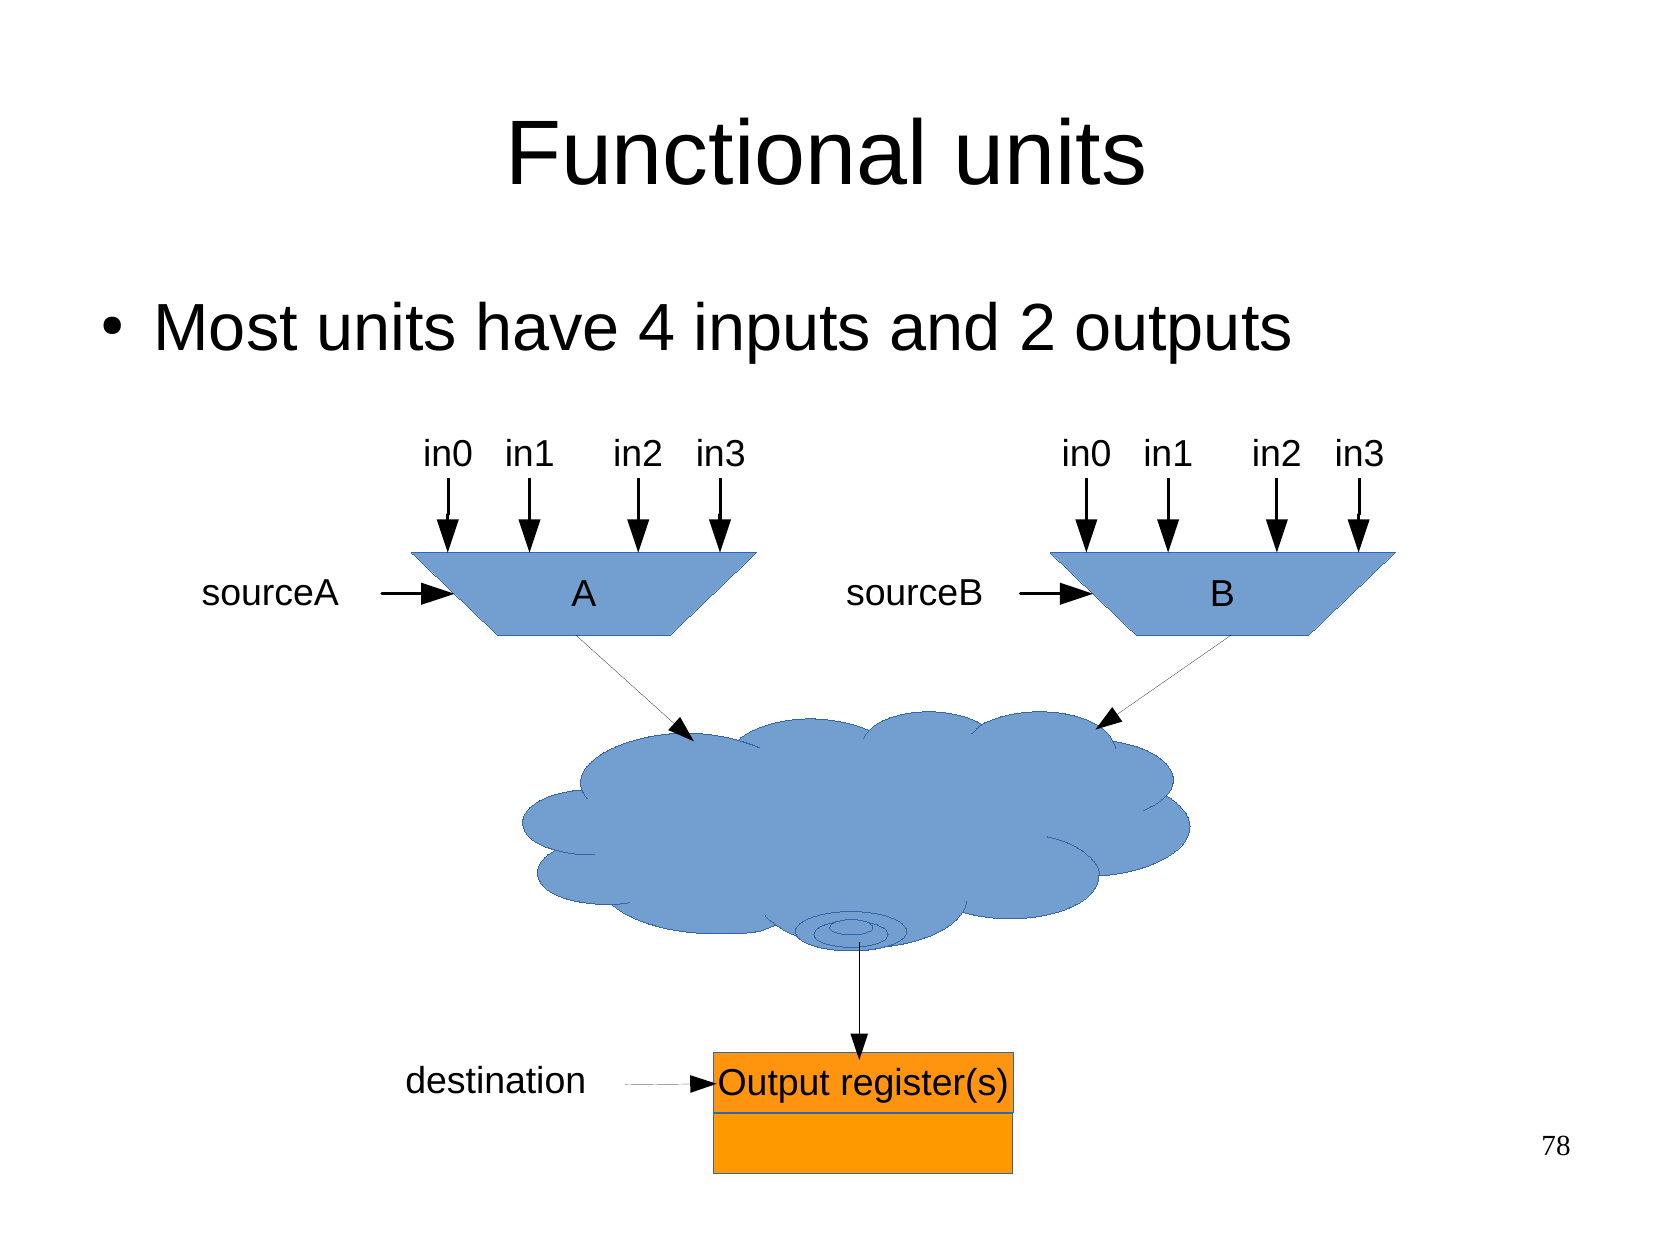

# Functional units
Most units have 4 inputs and 2 outputs
in0
in1
in2
in3
A
in0
in1
in2
in3
B
sourceA
sourceB
Output register(s)
destination
78